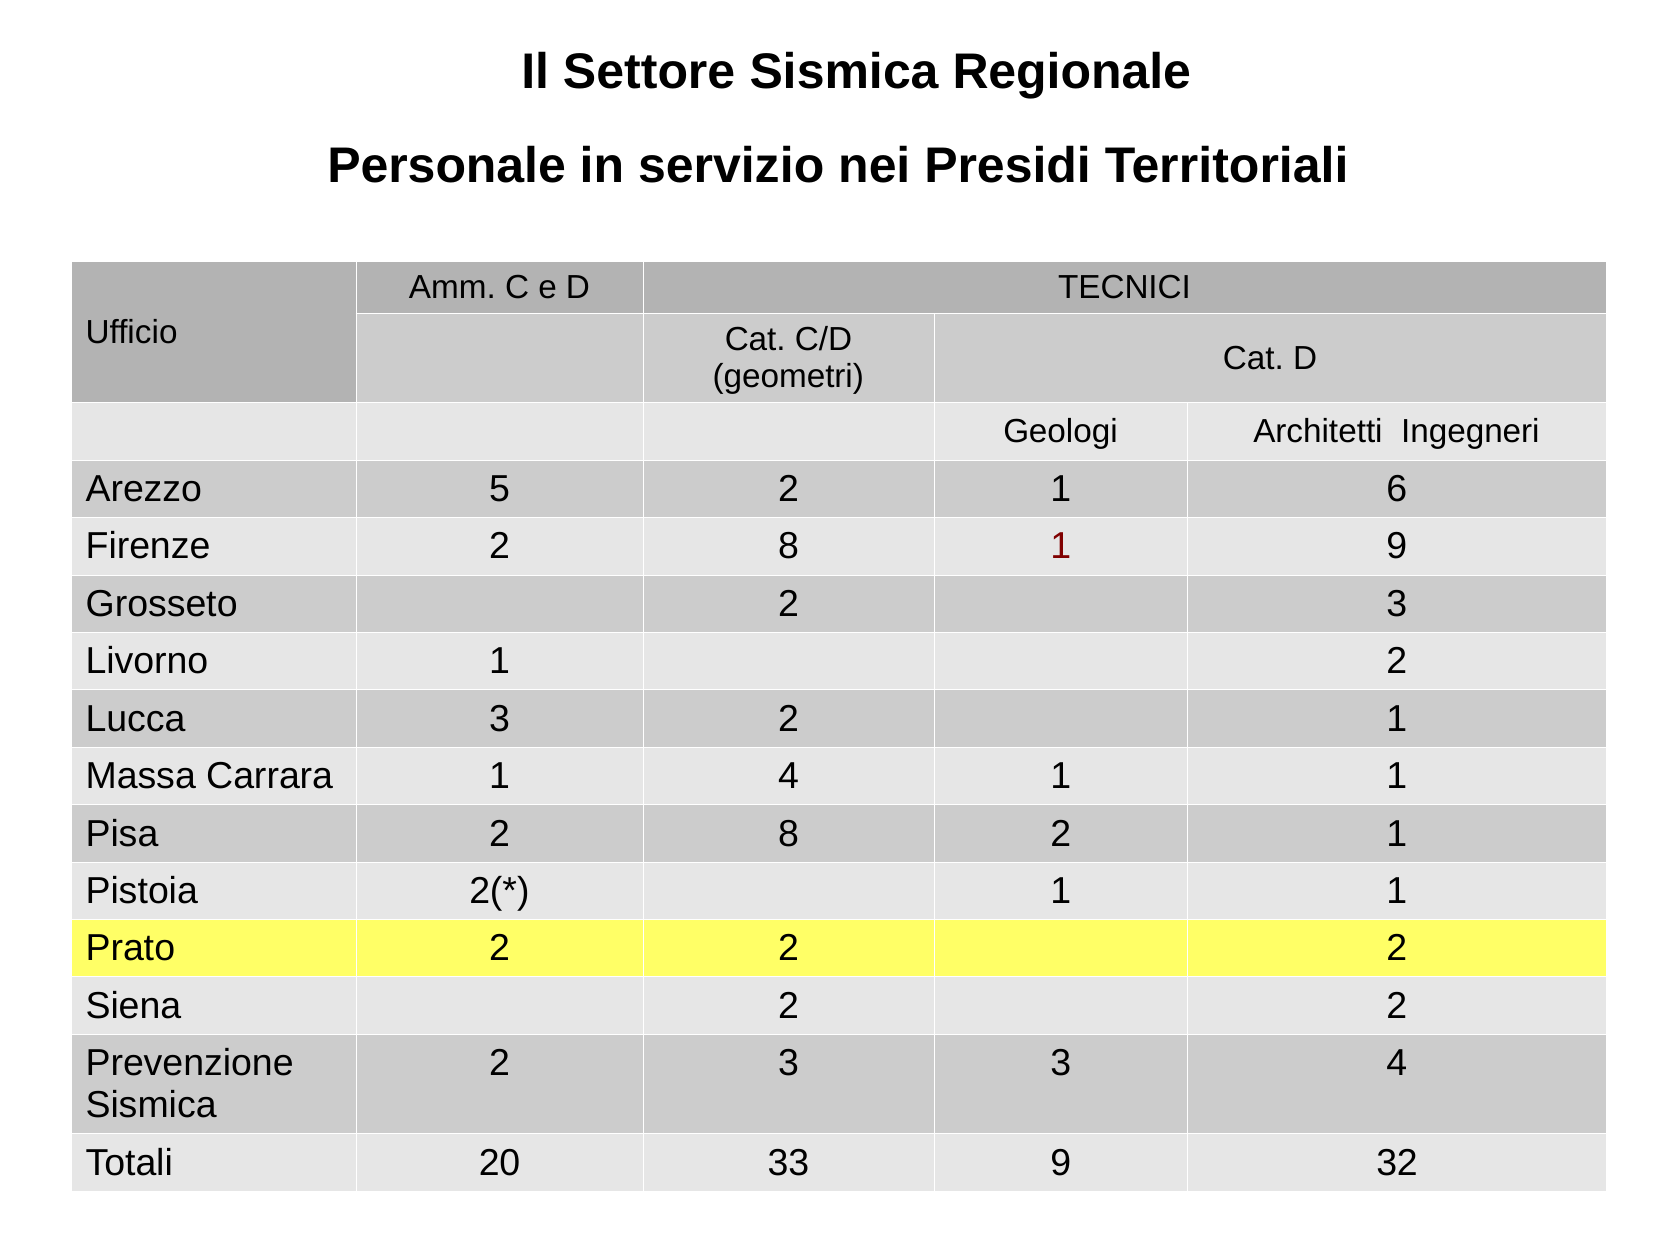

Il Settore Sismica Regionale
Personale in servizio nei Presidi Territoriali
| Ufficio | Amm. C e D | TECNICI | | |
| --- | --- | --- | --- | --- |
| | | Cat. C/D (geometri) | Cat. D | |
| | | | Geologi | Architetti Ingegneri |
| Arezzo | 5 | 2 | 1 | 6 |
| Firenze | 2 | 8 | 1 | 9 |
| Grosseto | | 2 | | 3 |
| Livorno | 1 | | | 2 |
| Lucca | 3 | 2 | | 1 |
| Massa Carrara | 1 | 4 | 1 | 1 |
| Pisa | 2 | 8 | 2 | 1 |
| Pistoia | 2(\*) | | 1 | 1 |
| Prato | 2 | 2 | | 2 |
| Siena | | 2 | | 2 |
| Prevenzione Sismica | 2 | 3 | 3 | 4 |
| Totali | 20 | 33 | 9 | 32 |